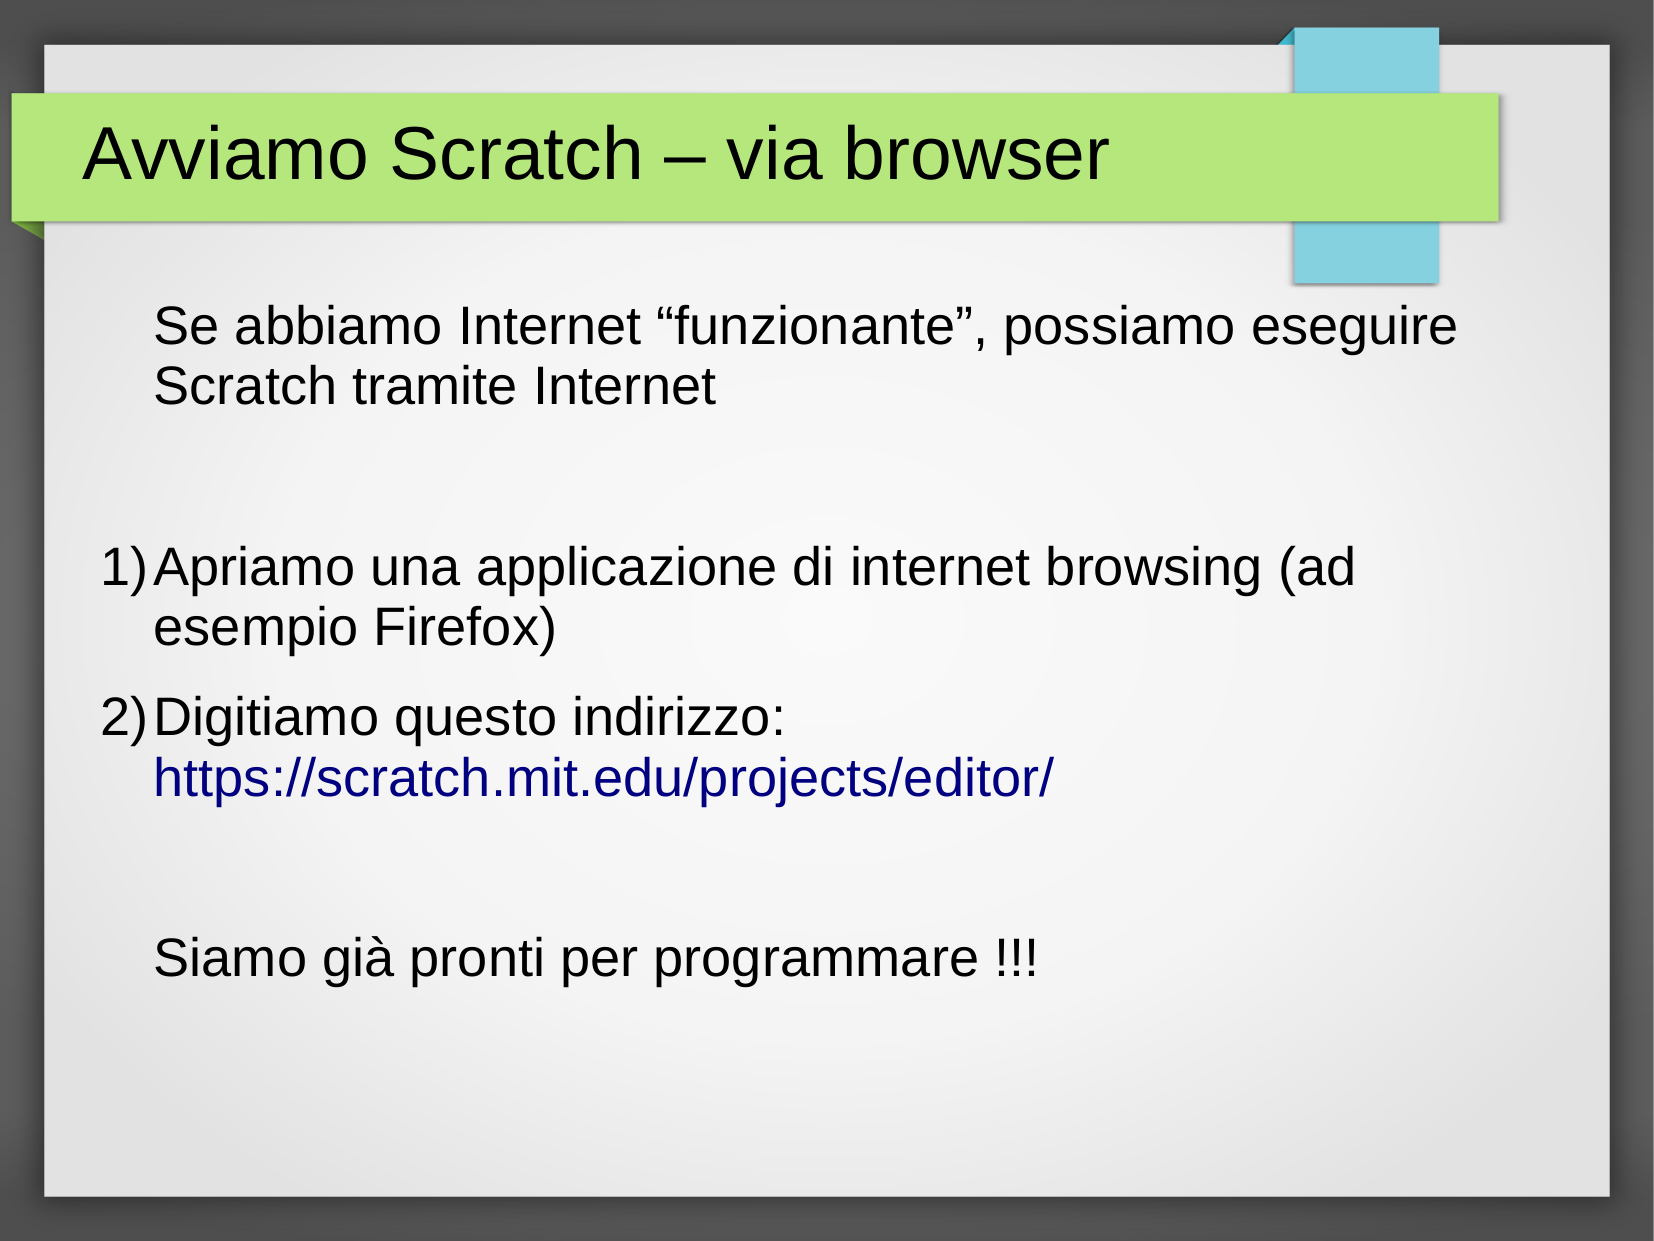

# Avviamo Scratch – via browser
Se abbiamo Internet “funzionante”, possiamo eseguire Scratch tramite Internet
Apriamo una applicazione di internet browsing (ad esempio Firefox)
Digitiamo questo indirizzo:
https://scratch.mit.edu/projects/editor/
Siamo già pronti per programmare !!!